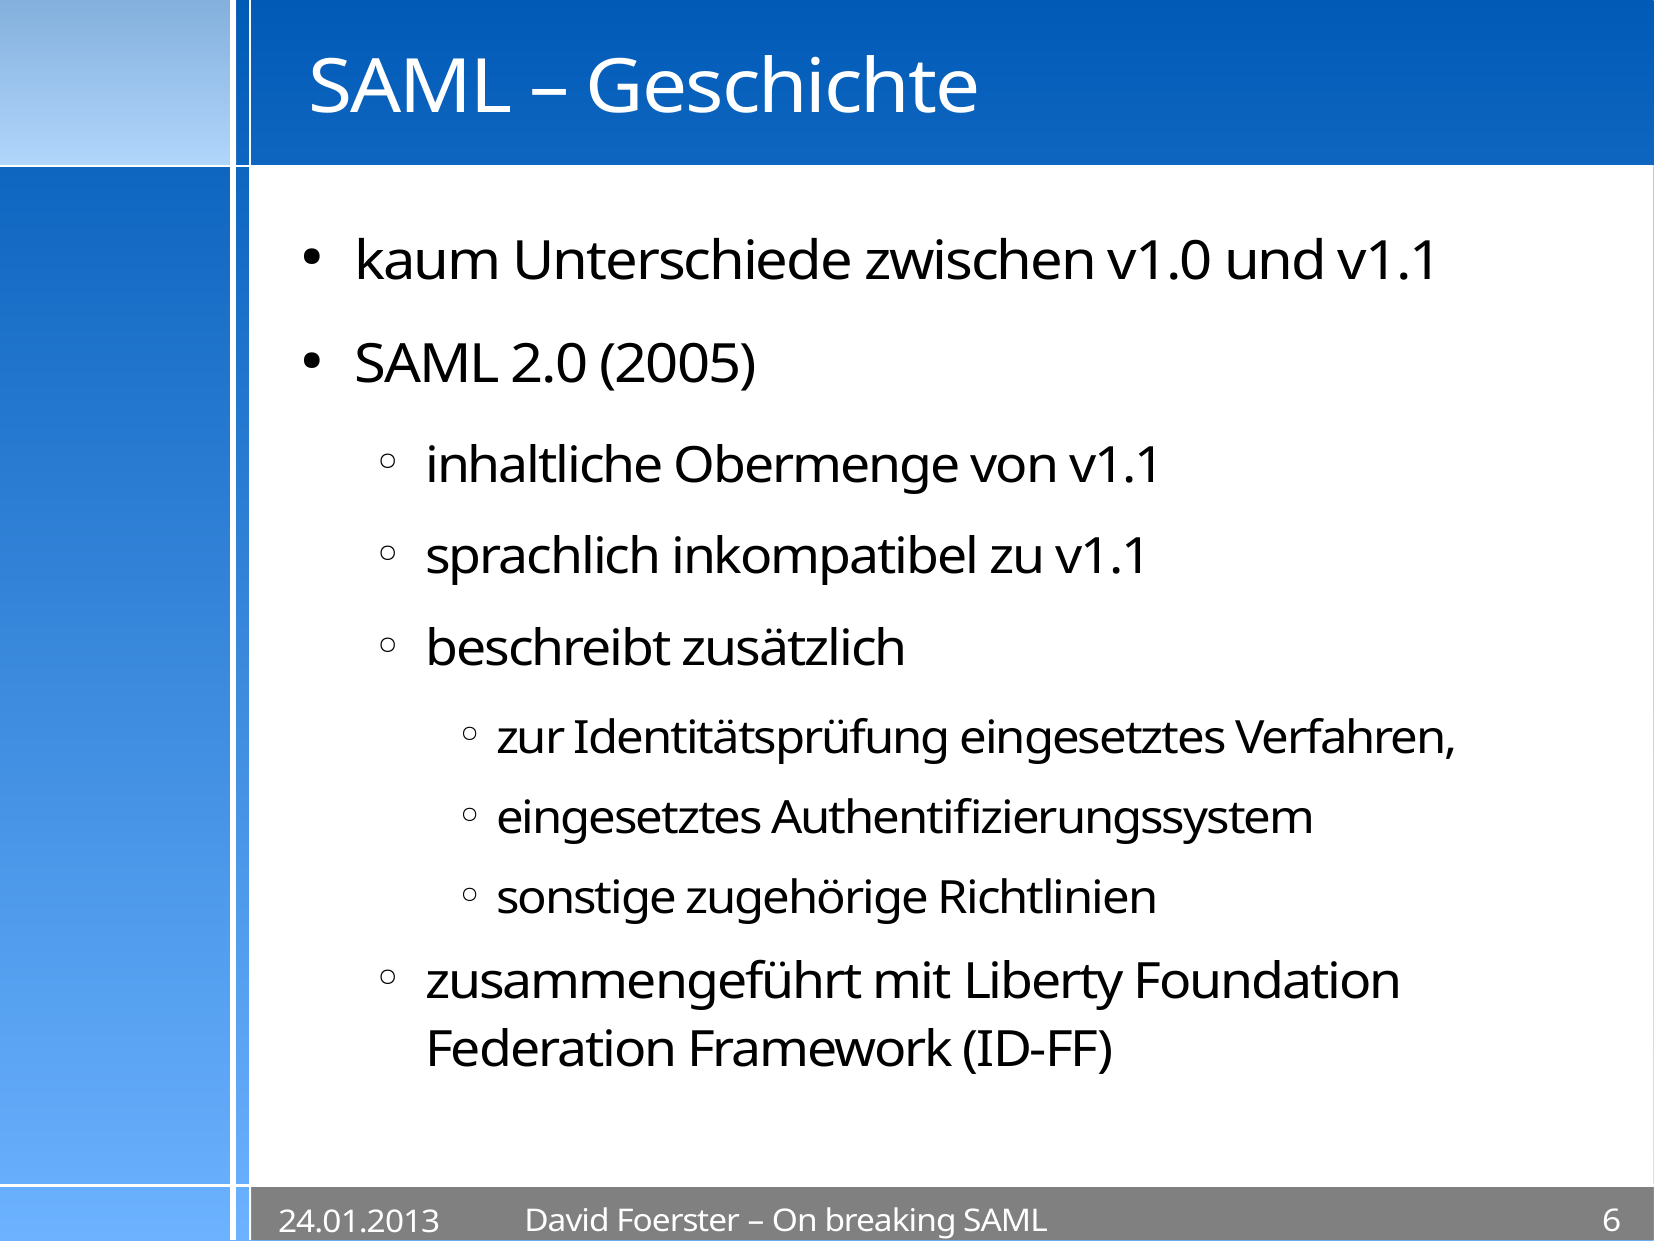

# SAML – Geschichte
kaum Unterschiede zwischen v1.0 und v1.1
SAML 2.0 (2005)
inhaltliche Obermenge von v1.1
sprachlich inkompatibel zu v1.1
beschreibt zusätzlich
zur Identitätsprüfung eingesetztes Verfahren,
eingesetztes Authentifizierungssystem
sonstige zugehörige Richtlinien
zusammengeführt mit Liberty Foundation Federation Framework (ID-FF)